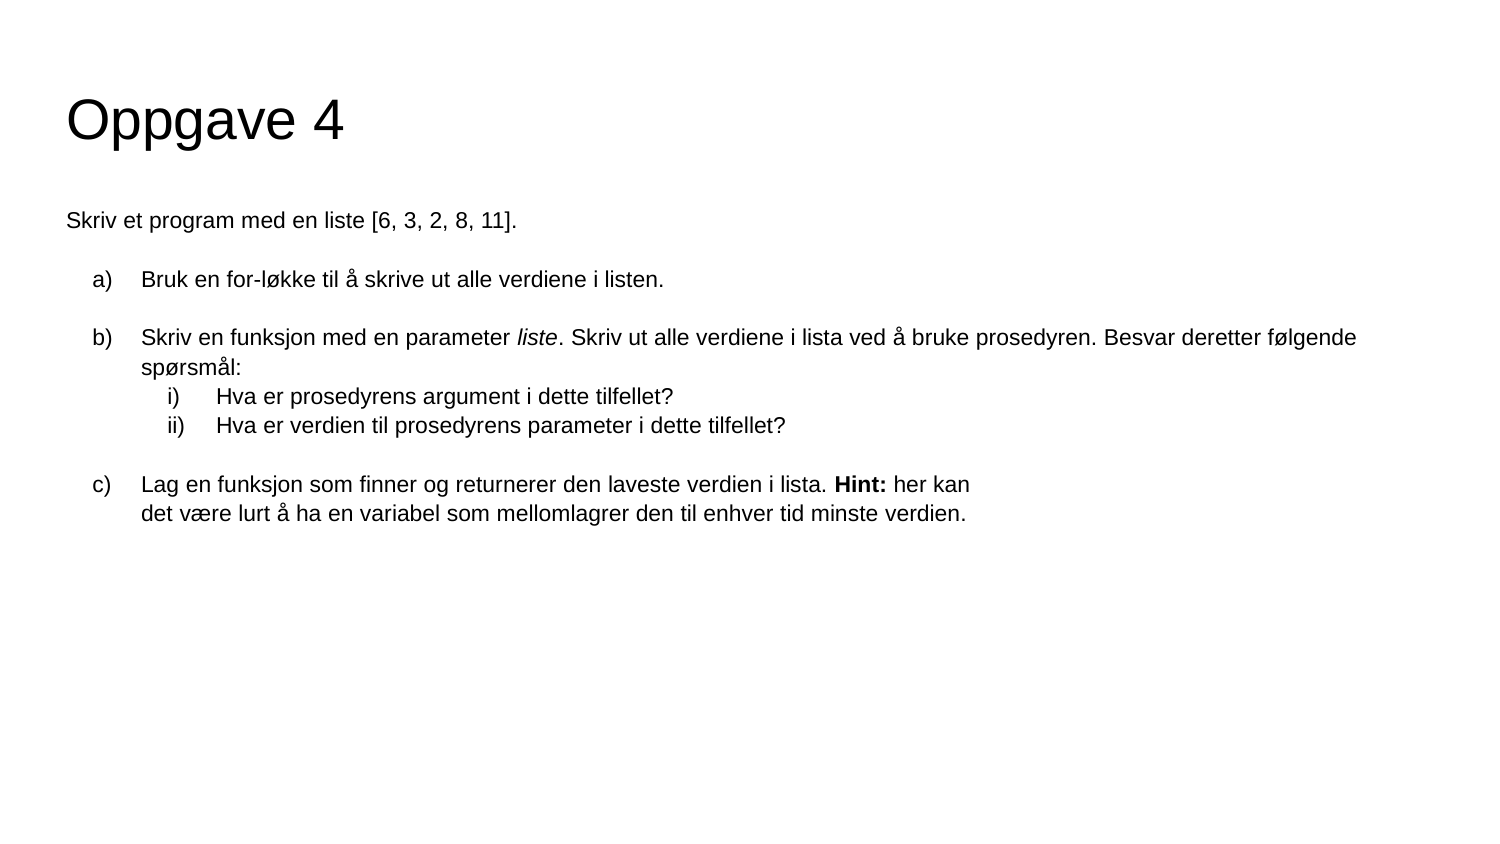

# Oppgave 4
Skriv et program med en liste [6, 3, 2, 8, 11].
Bruk en for-løkke til å skrive ut alle verdiene i listen.
Skriv en funksjon med en parameter liste. Skriv ut alle verdiene i lista ved å bruke prosedyren. Besvar deretter følgende spørsmål:
Hva er prosedyrens argument i dette tilfellet?
Hva er verdien til prosedyrens parameter i dette tilfellet?
Lag en funksjon som finner og returnerer den laveste verdien i lista. Hint: her kan
det være lurt å ha en variabel som mellomlagrer den til enhver tid minste verdien.